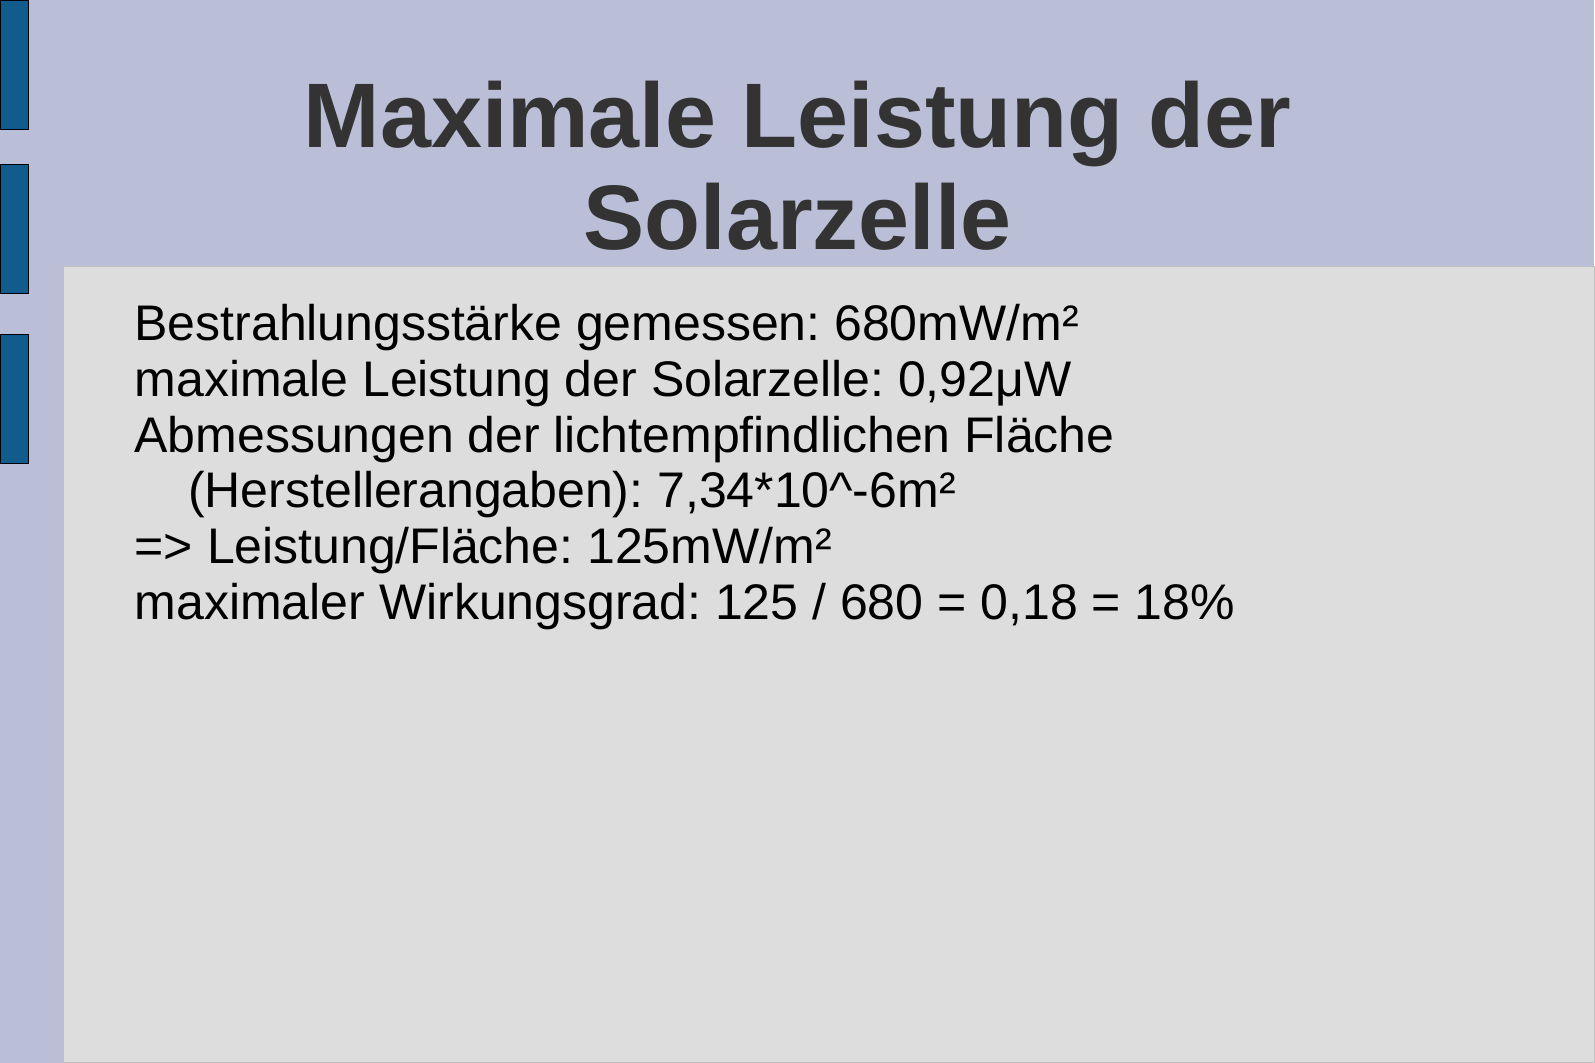

# Maximale Leistung der Solarzelle
Bestrahlungsstärke gemessen: 680mW/m²
maximale Leistung der Solarzelle: 0,92μW
Abmessungen der lichtempfindlichen Fläche (Herstellerangaben): 7,34*10^-6m²
=> Leistung/Fläche: 125mW/m²
maximaler Wirkungsgrad: 125 / 680 = 0,18 = 18%